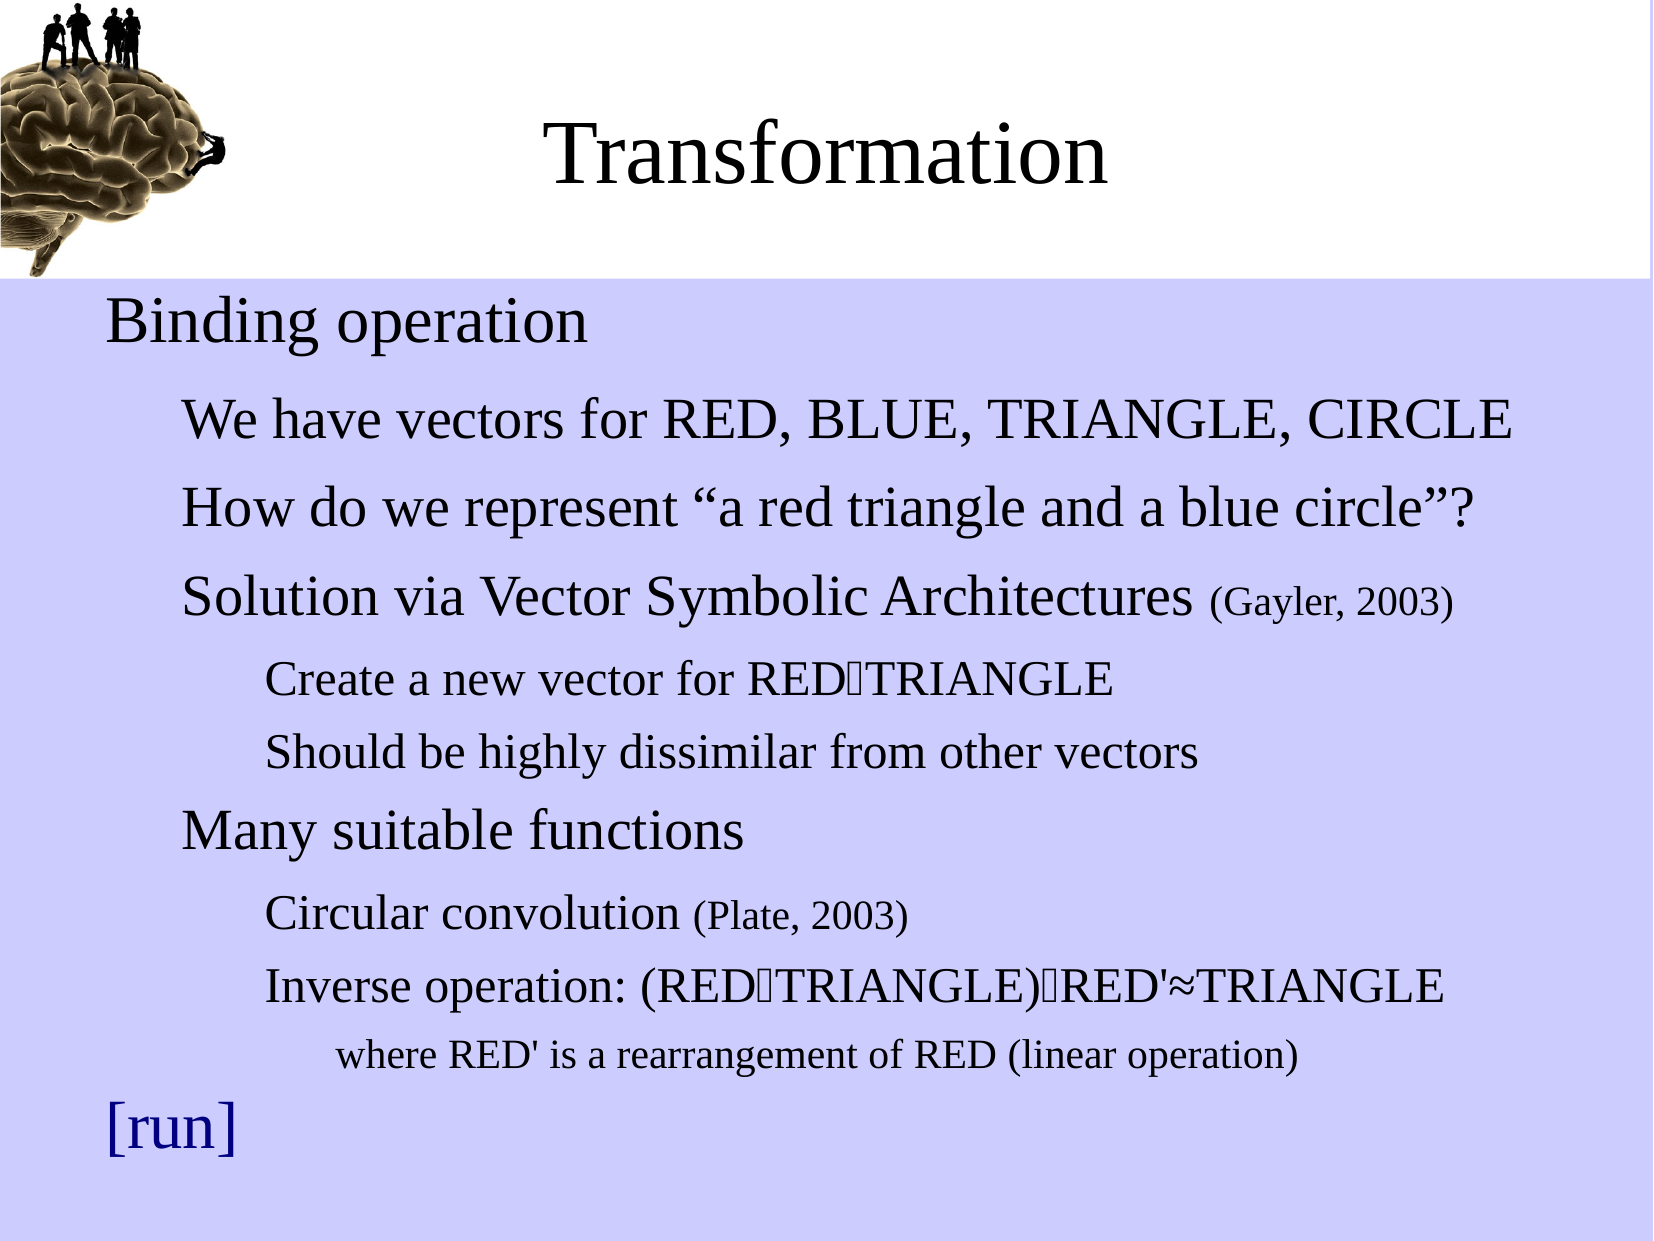

# Transformation
Binding operation
We have vectors for RED, BLUE, TRIANGLE, CIRCLE
How do we represent “a red triangle and a blue circle”?
Solution via Vector Symbolic Architectures (Gayler, 2003)
Create a new vector for REDTRIANGLE
Should be highly dissimilar from other vectors
Many suitable functions
Circular convolution (Plate, 2003)
Inverse operation: (REDTRIANGLE)RED'≈TRIANGLE
where RED' is a rearrangement of RED (linear operation)
[run]